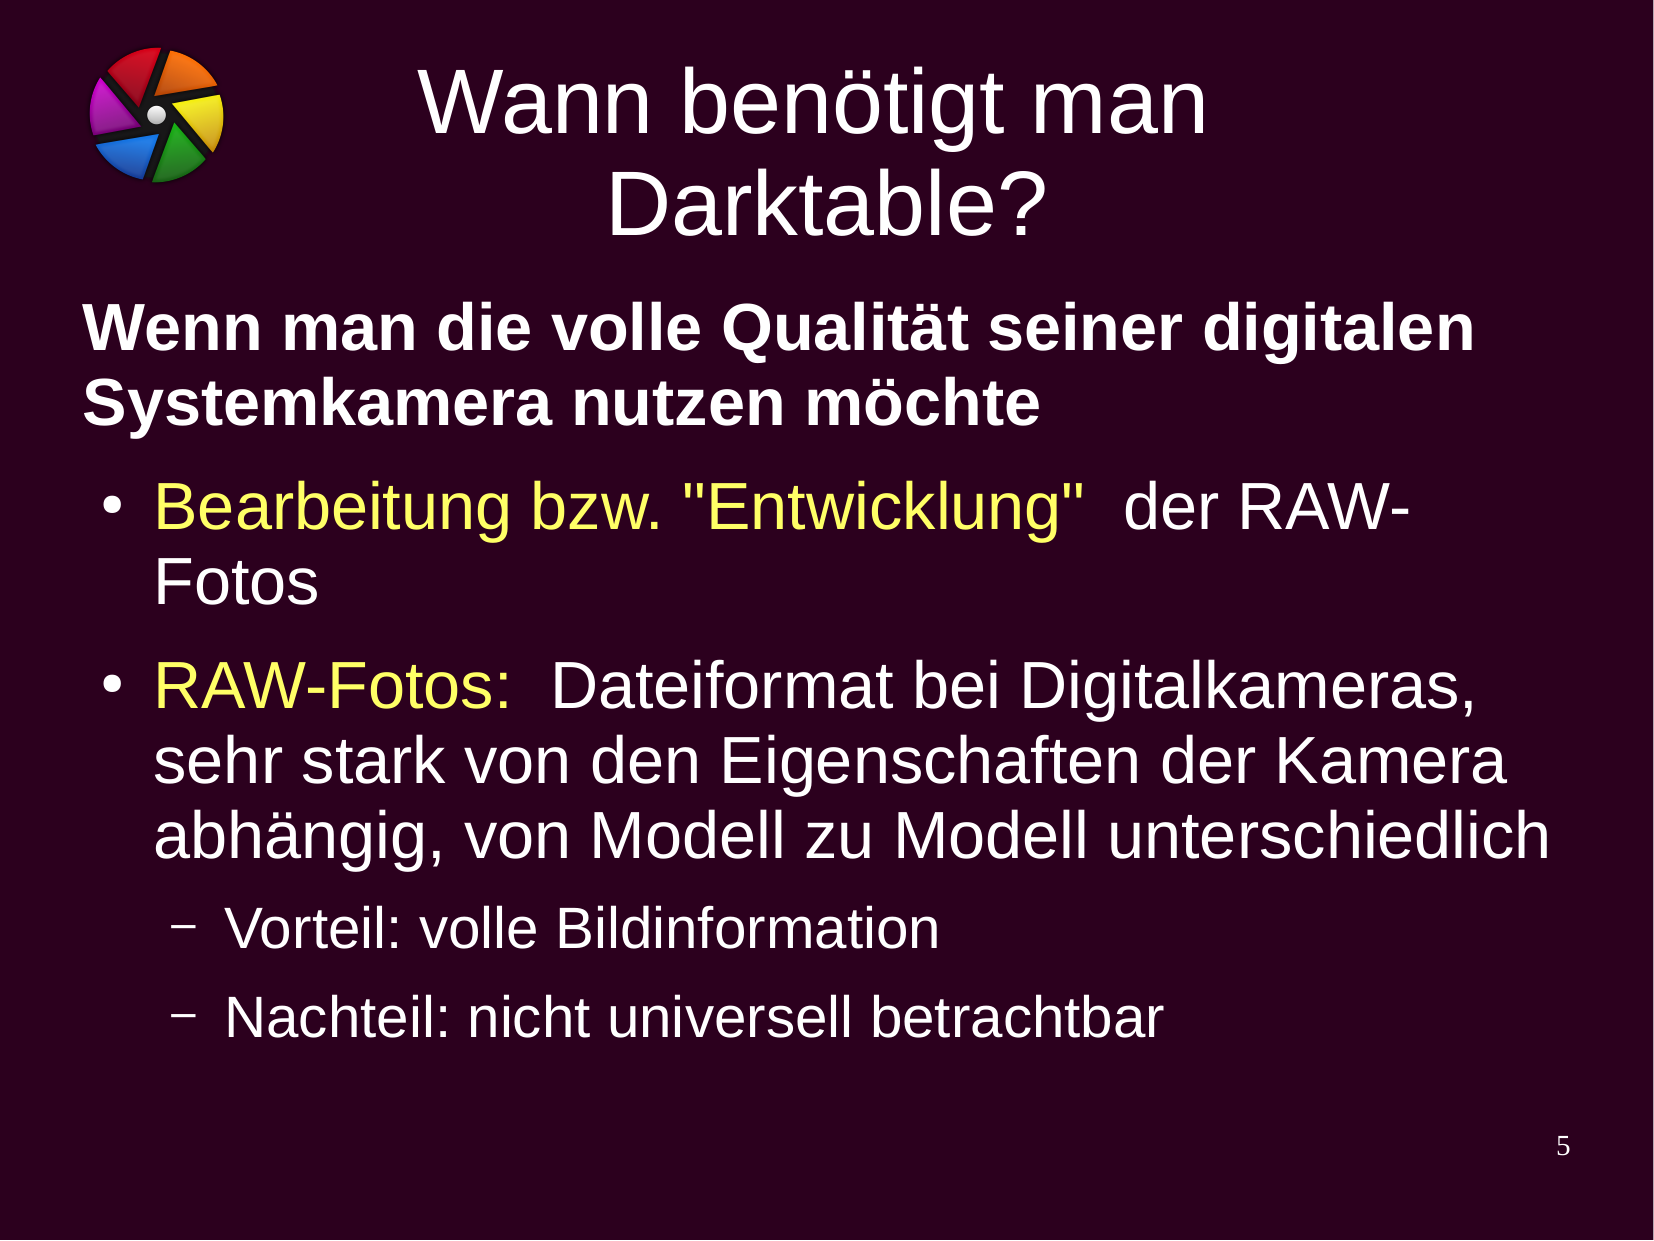

# Wann benötigt man Darktable?
Wenn man die volle Qualität seiner digitalen Systemkamera nutzen möchte
Bearbeitung bzw. "Entwicklung" der RAW-Fotos
RAW-Fotos: Dateiformat bei Digitalkameras, sehr stark von den Eigenschaften der Kamera abhängig, von Modell zu Modell unterschiedlich
Vorteil: volle Bildinformation
Nachteil: nicht universell betrachtbar
5